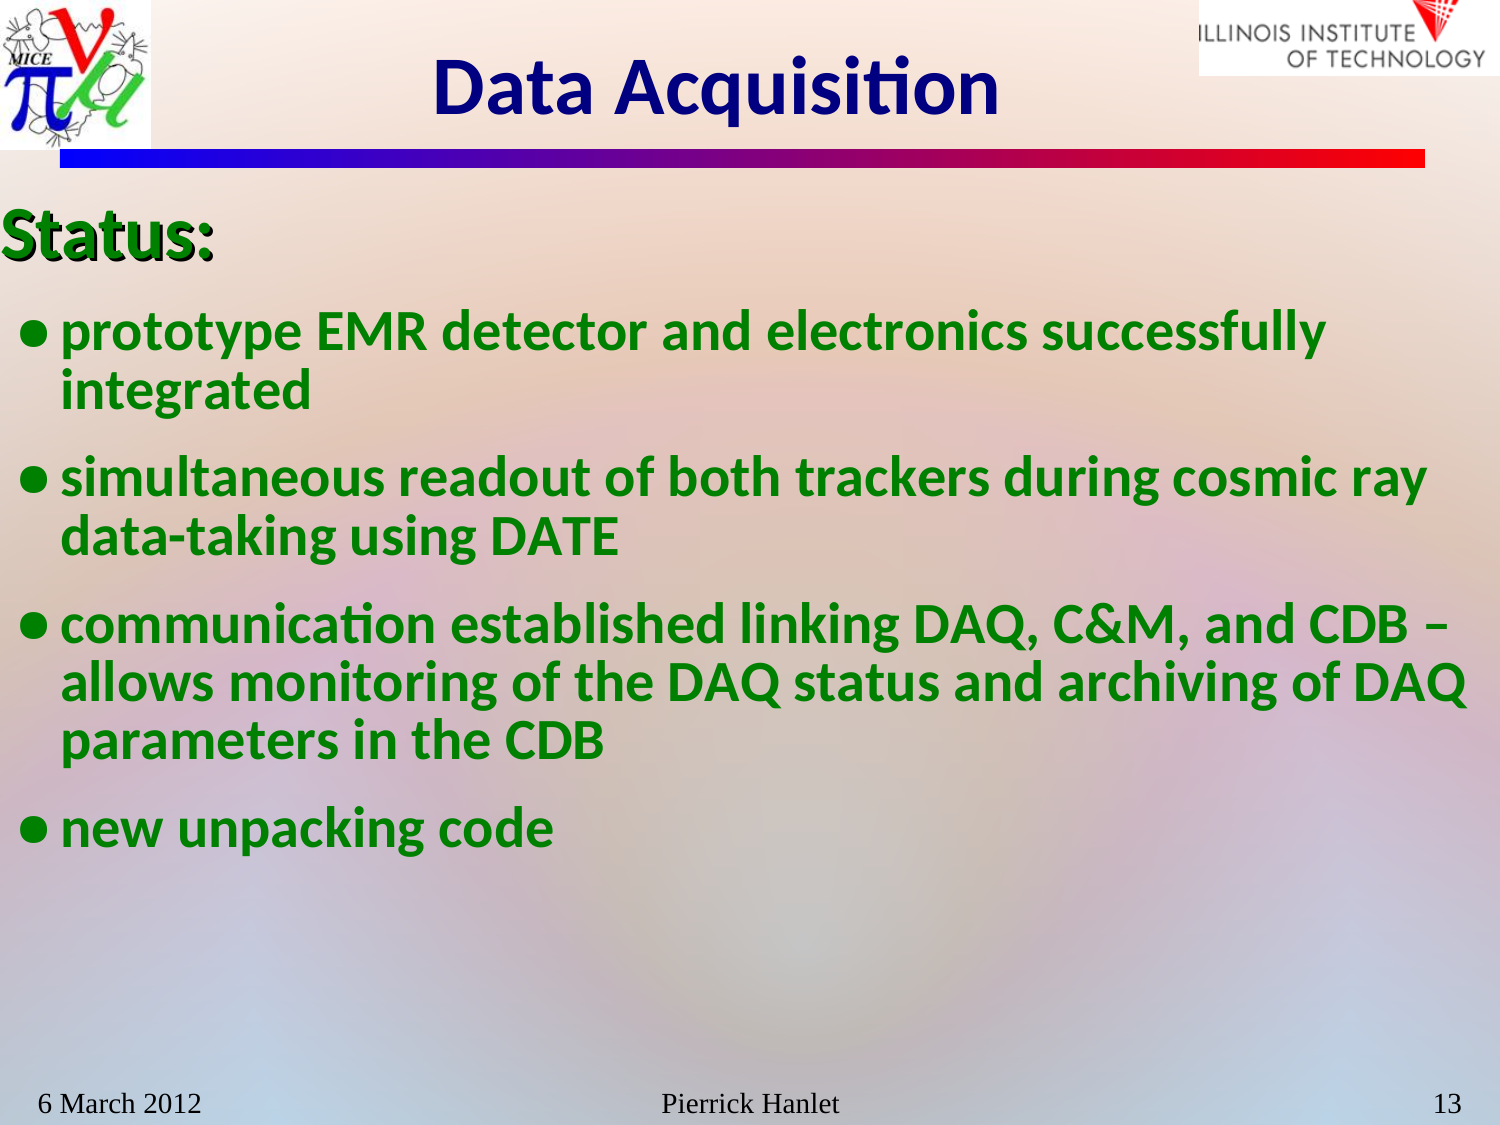

# Data Acquisition
Status:
prototype EMR detector and electronics successfully integrated
simultaneous readout of both trackers during cosmic ray data-taking using DATE
communication established linking DAQ, C&M, and CDB – allows monitoring of the DAQ status and archiving of DAQ parameters in the CDB
new unpacking code
13